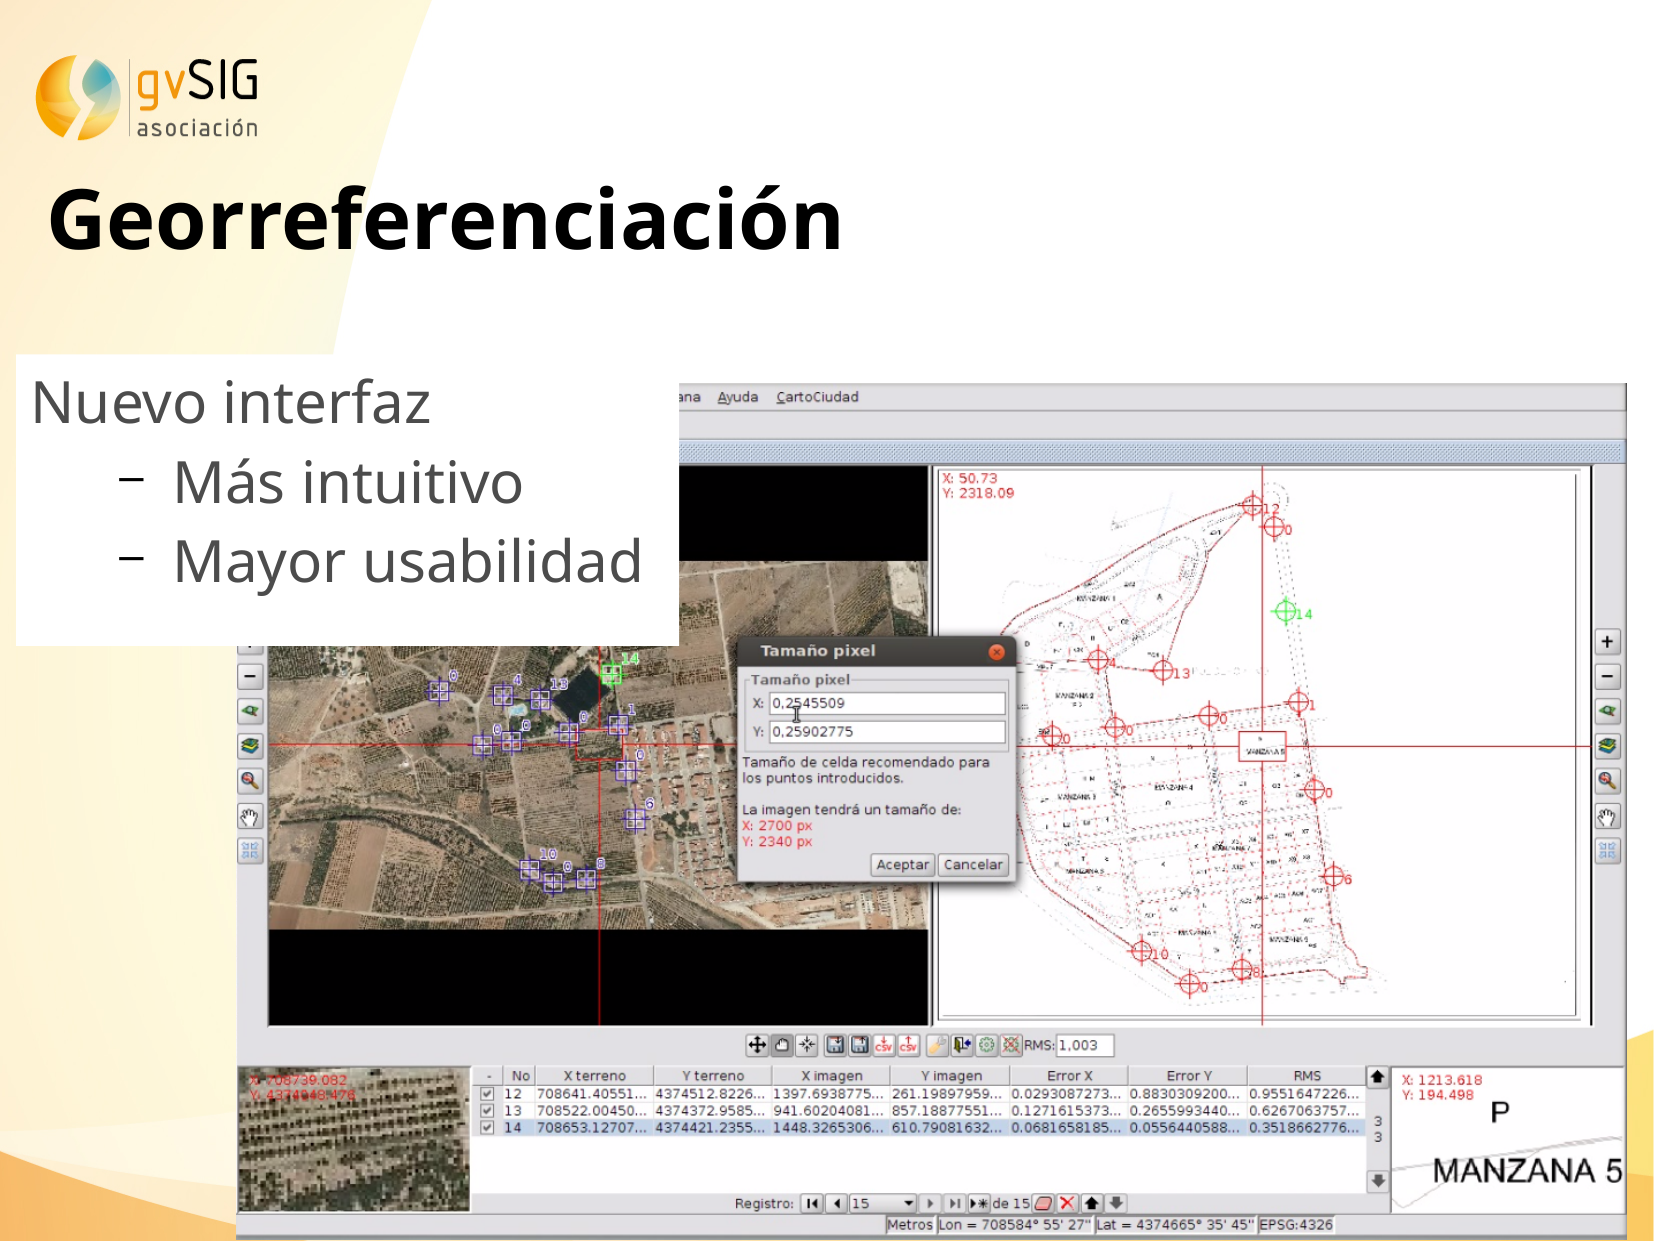

# Georreferenciación
Nuevo interfaz
Más intuitivo
Mayor usabilidad